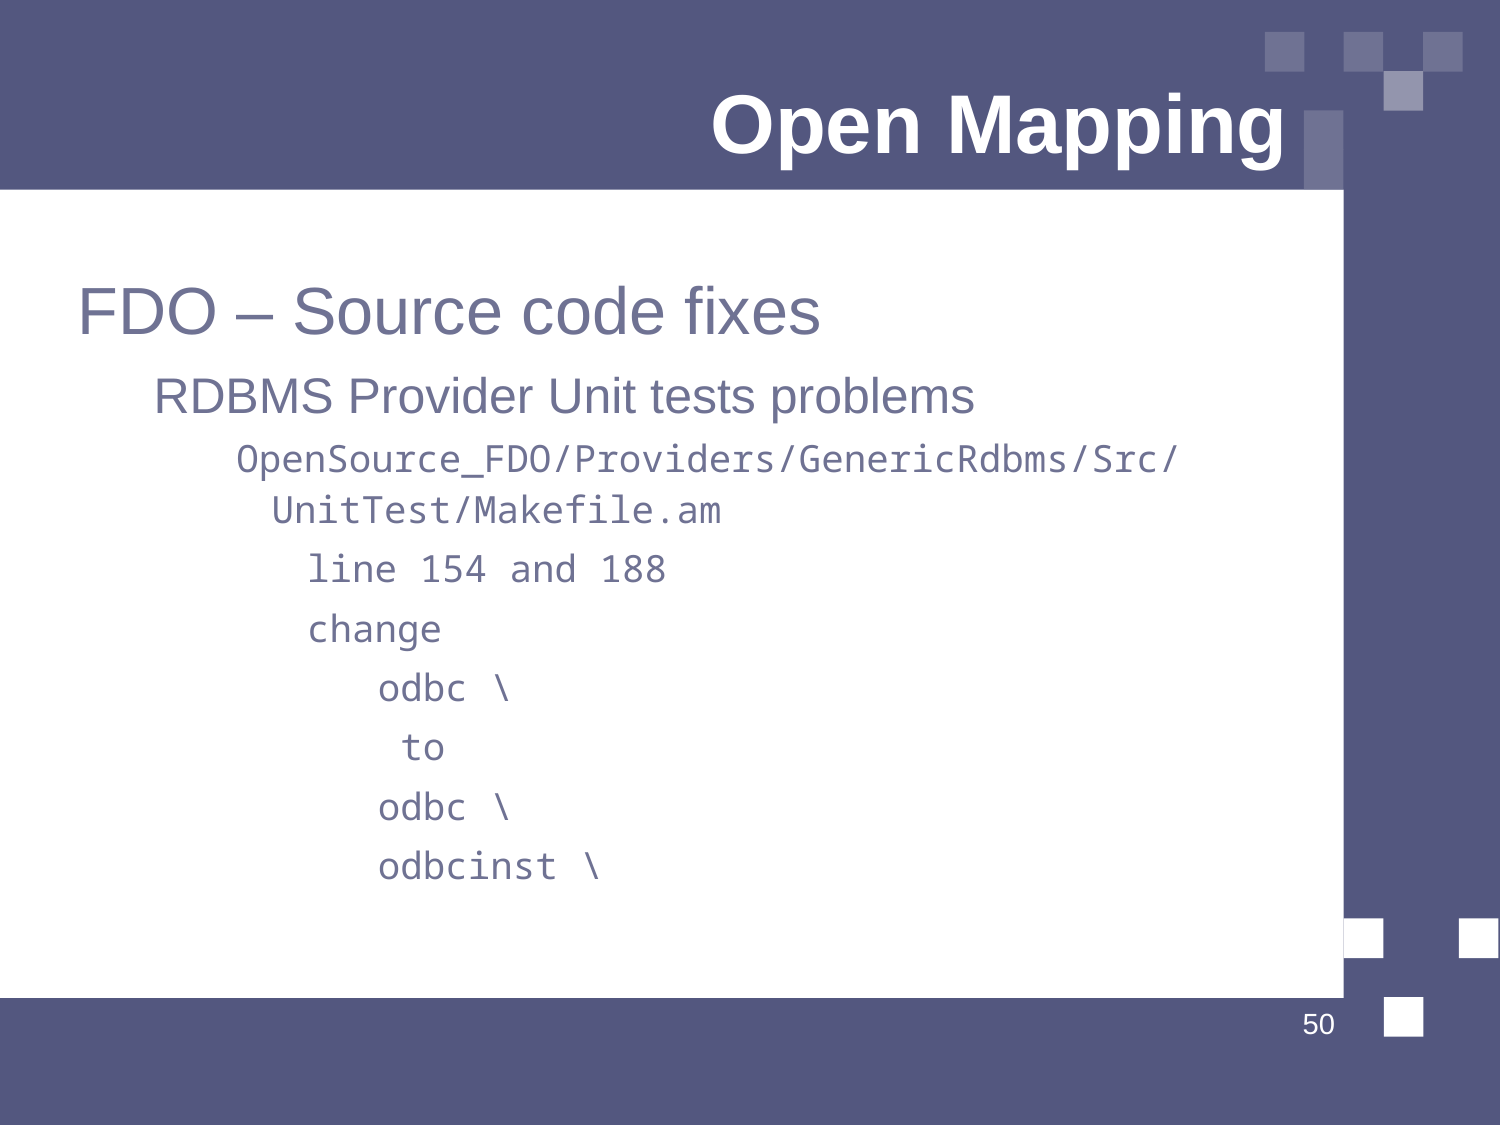

# Open Mapping
 FDO – Source code fixes
RDBMS Provider Unit tests problems
OpenSource_FDO/Providers/GenericRdbms/Src/UnitTest/Makefile.am
line 154 and 188
change
odbc \
 to
odbc \
odbcinst \
50